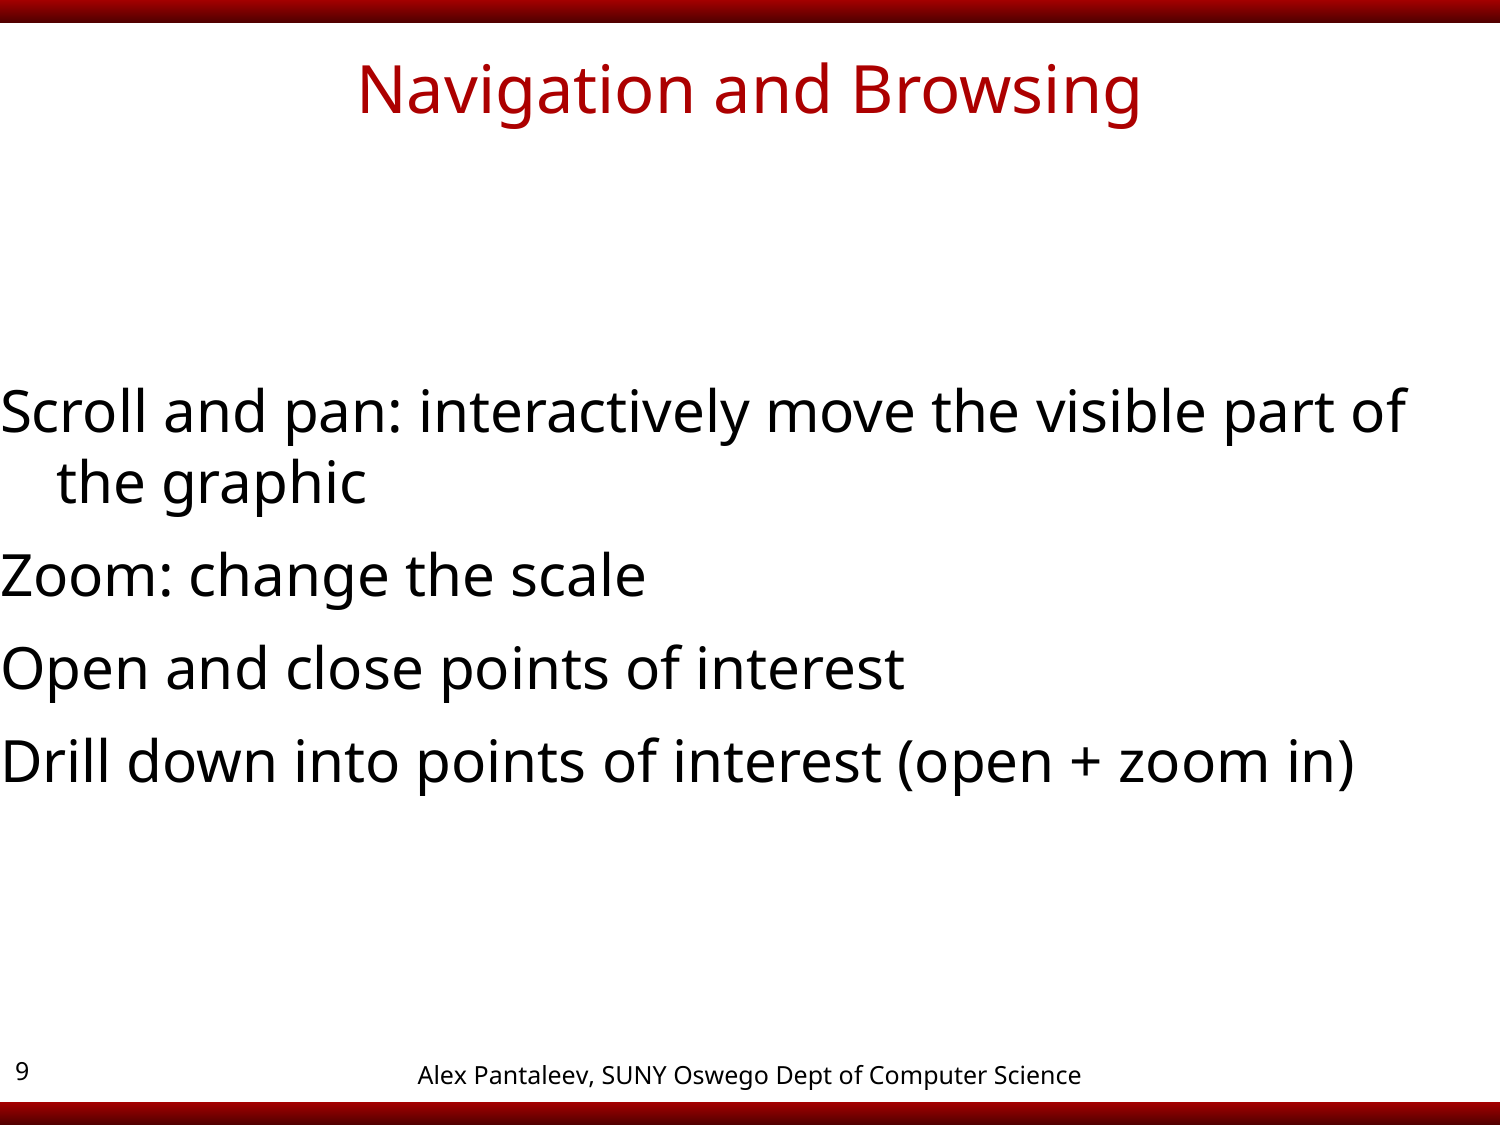

# Navigation and Browsing
Scroll and pan: interactively move the visible part of the graphic
Zoom: change the scale
Open and close points of interest
Drill down into points of interest (open + zoom in)
9